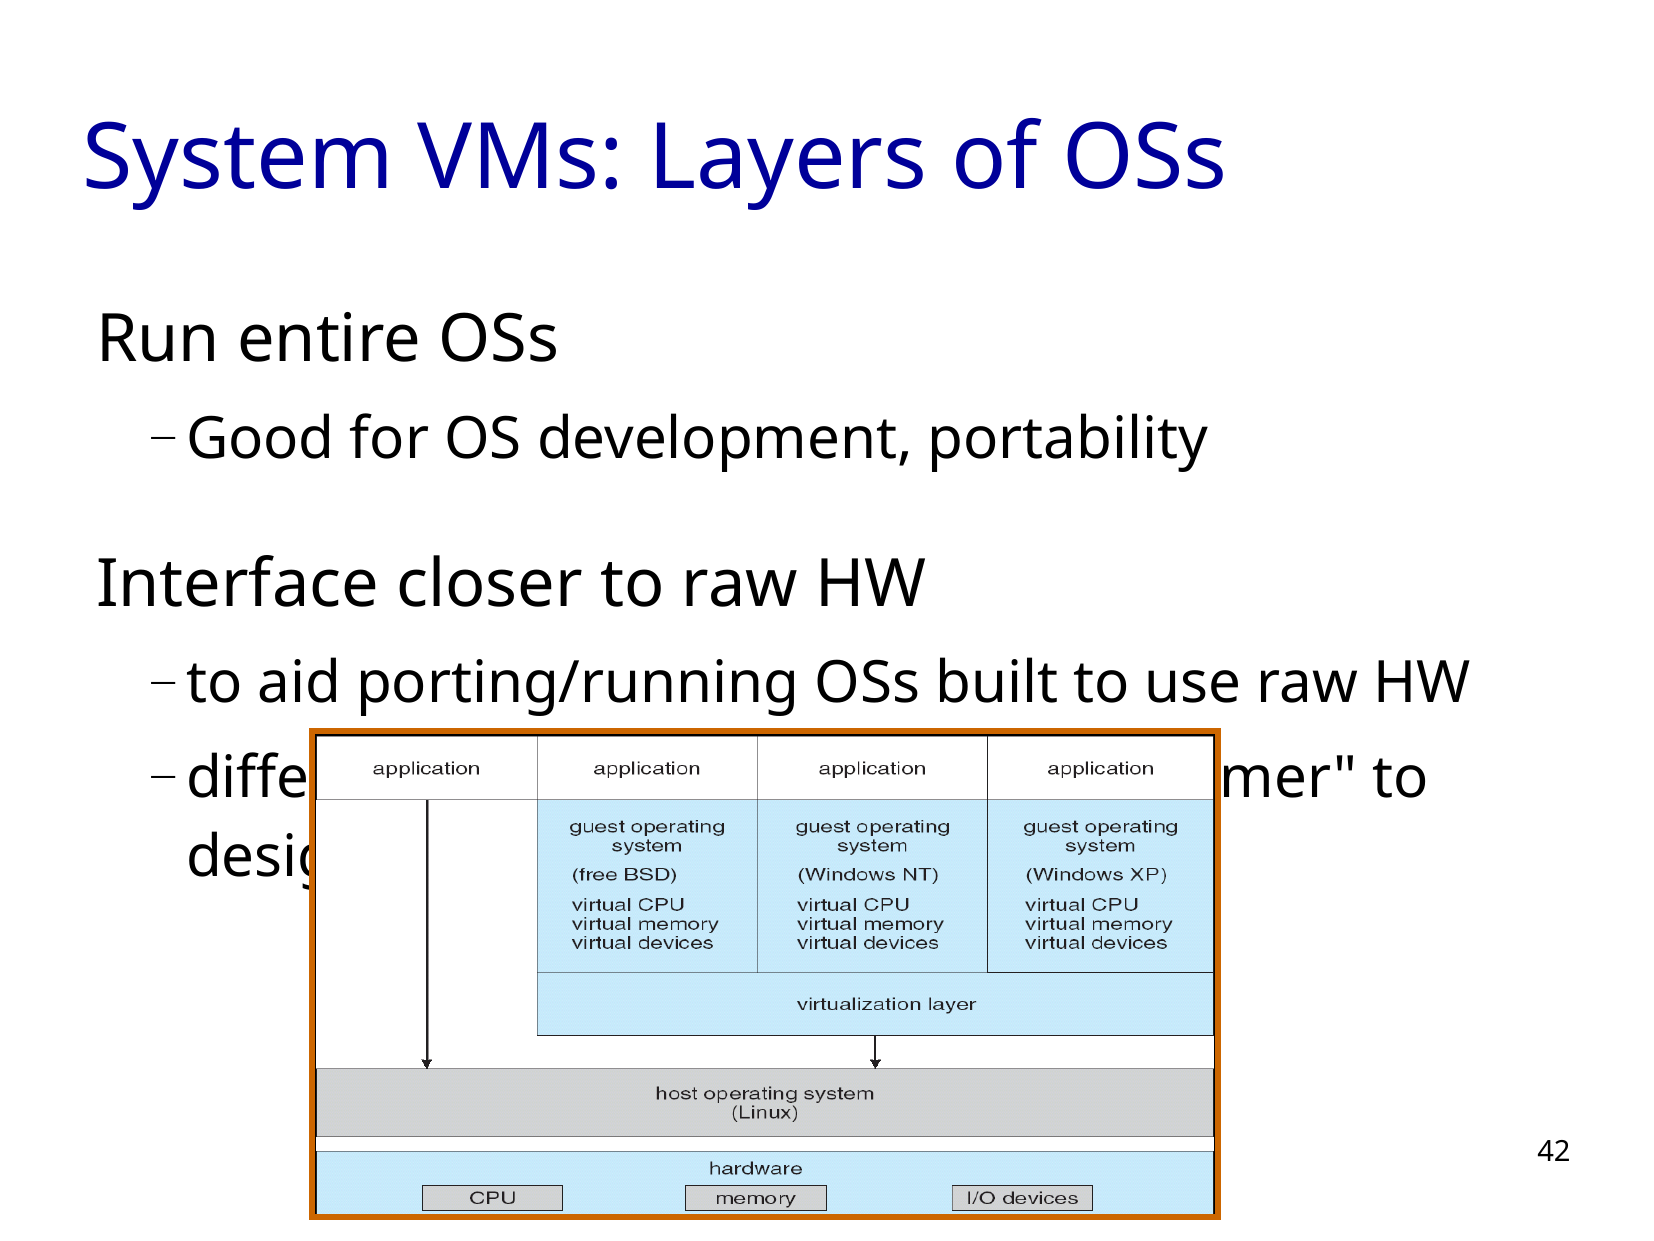

System VMs: Layers of OSs
# Run entire OSs
Good for OS development, portability
Interface closer to raw HW
to aid porting/running OSs built to use raw HW
different kind of "application programmer" to design for
42